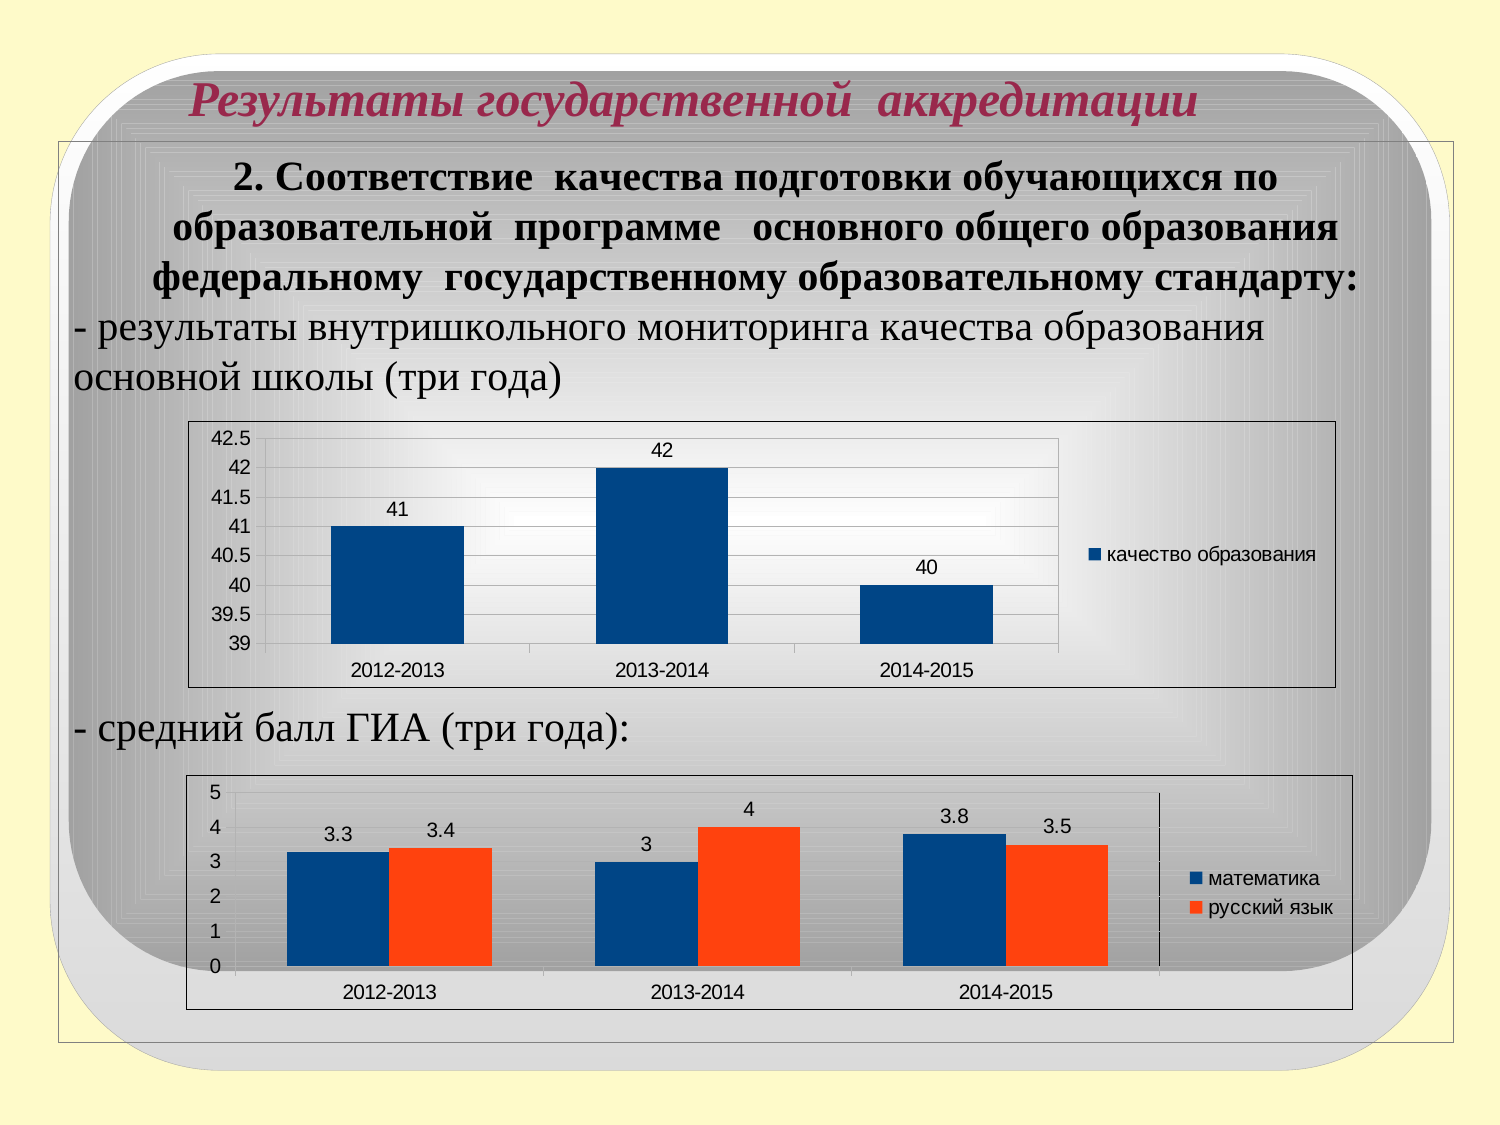

# Результаты государственной аккредитации
2. Соответствие качества подготовки обучающихся по образовательной программе основного общего образования федеральному государственному образовательному стандарту:
- результаты внутришкольного мониторинга качества образования основной школы (три года)
- средний балл ГИА (три года):
### Chart
| Category | качество образования |
|---|---|
| 2012-2013 | 41.0 |
| 2013-2014 | 42.0 |
| 2014-2015 | 40.0 |
### Chart
| Category | математика | русский язык |
|---|---|---|
| 2012-2013 | 3.3 | 3.4 |
| 2013-2014 | 3.0 | 4.0 |
| 2014-2015 | 3.8 | 3.5 |